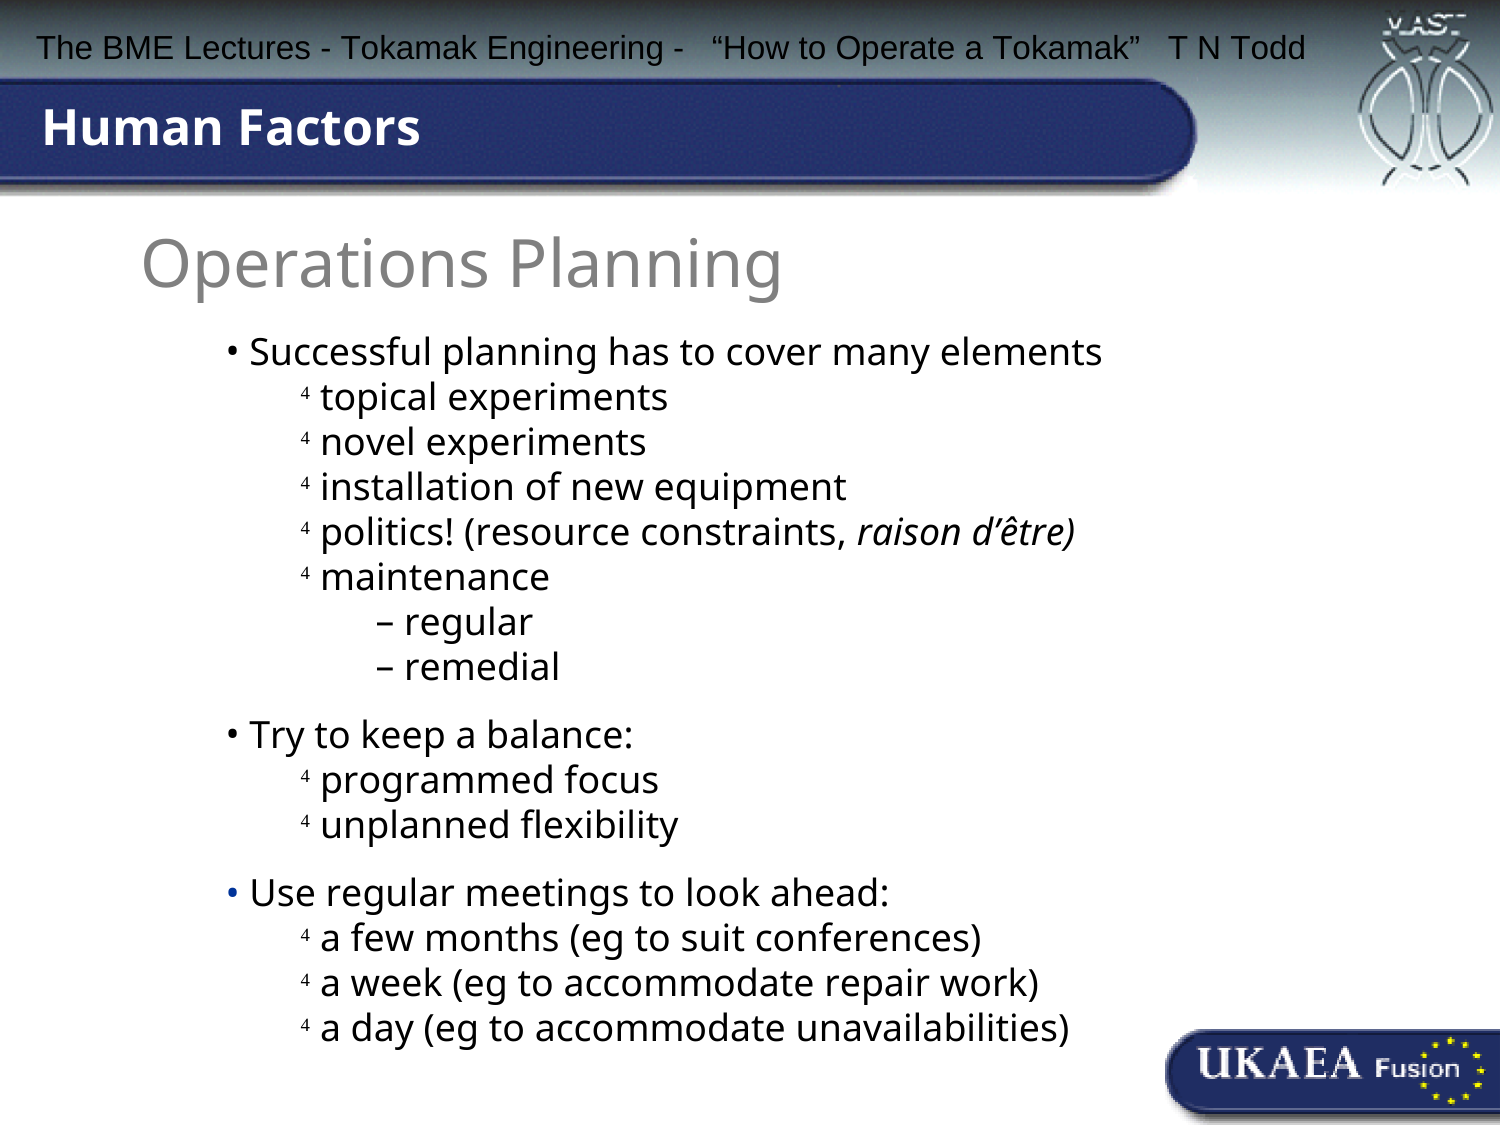

Human Factors
The BME Lectures - Tokamak Engineering - “How to Operate a Tokamak” T N Todd
Operations Planning
 Successful planning has to cover many elements
 topical experiments
 novel experiments
 installation of new equipment
 politics! (resource constraints, raison d’être)
 maintenance
 regular
 remedial
 Try to keep a balance:
 programmed focus
 unplanned flexibility
 Use regular meetings to look ahead:
 a few months (eg to suit conferences)
 a week (eg to accommodate repair work)
 a day (eg to accommodate unavailabilities)